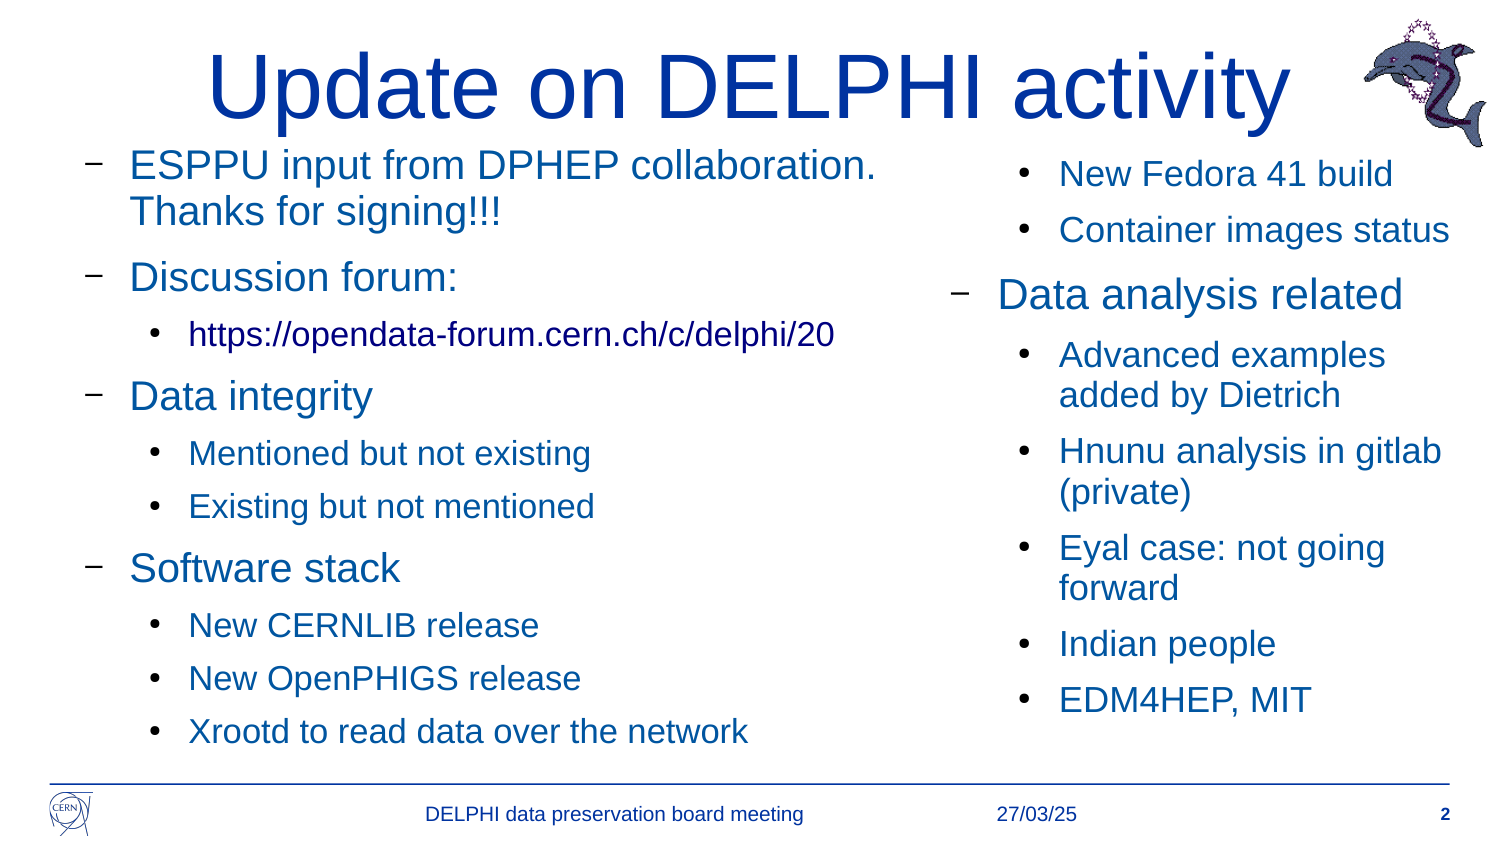

# Update on DELPHI activity
ESPPU input from DPHEP collaboration. Thanks for signing!!!
Discussion forum:
https://opendata-forum.cern.ch/c/delphi/20
Data integrity
Mentioned but not existing
Existing but not mentioned
Software stack
New CERNLIB release
New OpenPHIGS release
Xrootd to read data over the network
New Fedora 41 build
Container images status
Data analysis related
Advanced examples added by Dietrich
Hnunu analysis in gitlab (private)
Eyal case: not going forward
Indian people
EDM4HEP, MIT